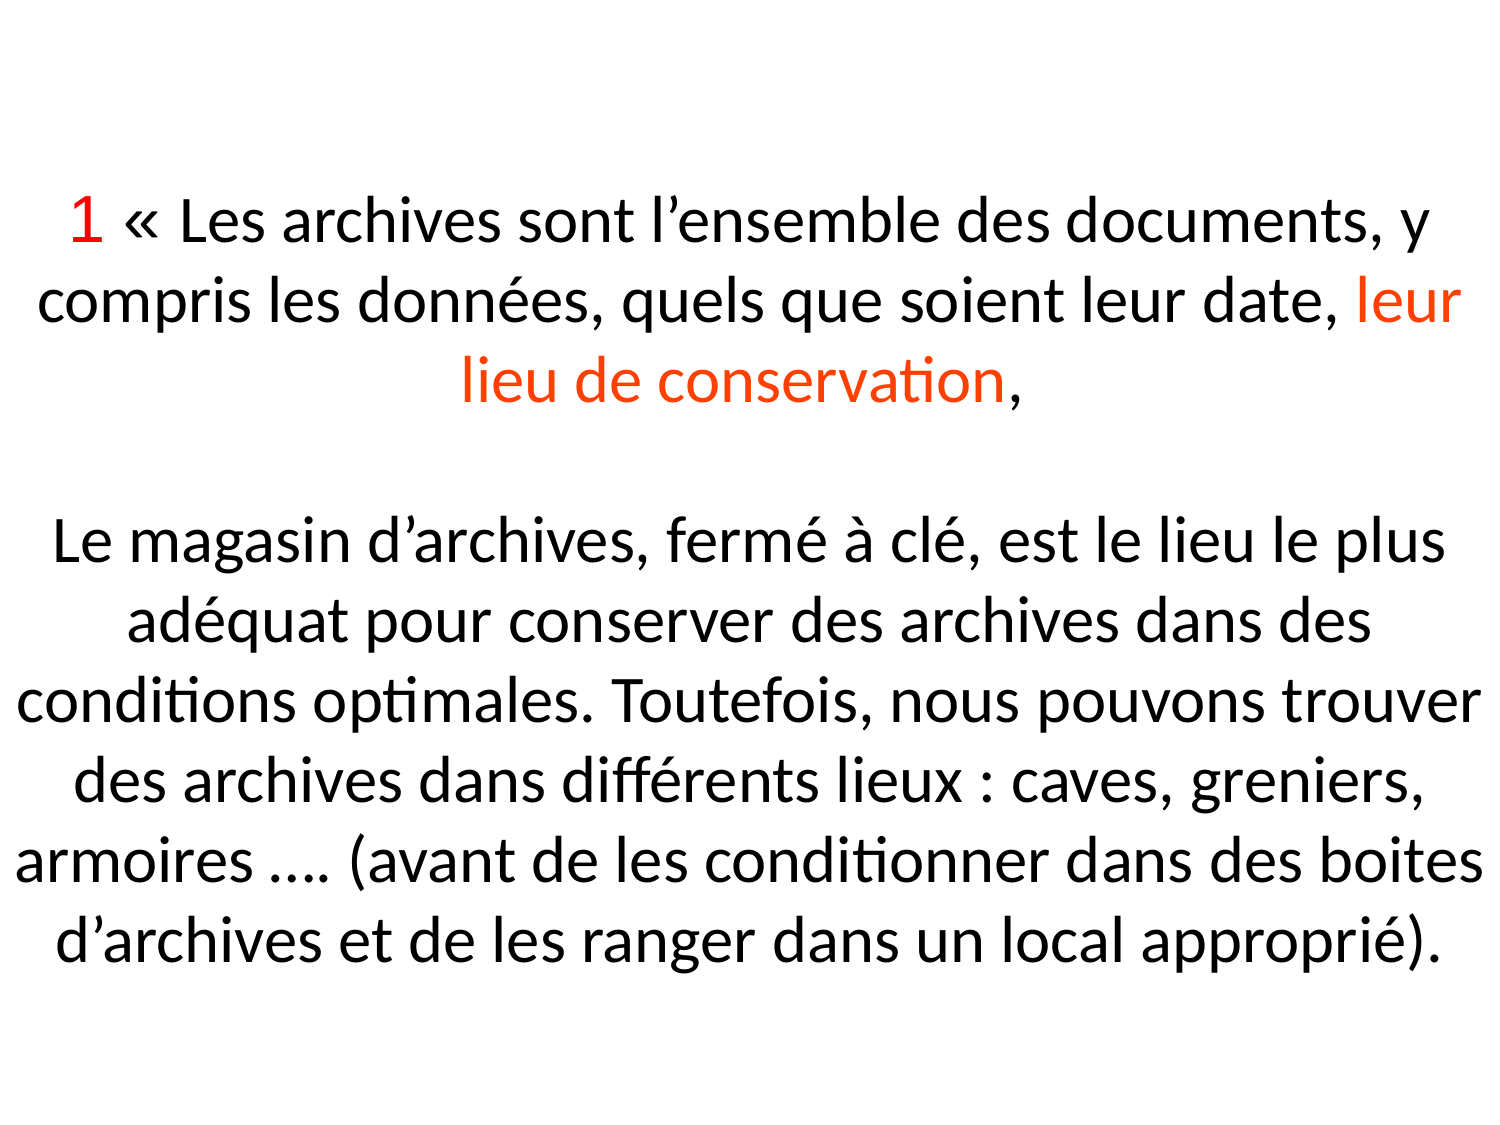

# 1 « Les archives sont l’ensemble des documents, y compris les données, quels que soient leur date, leur lieu de conservation, Le magasin d’archives, fermé à clé, est le lieu le plus adéquat pour conserver des archives dans des conditions optimales. Toutefois, nous pouvons trouver des archives dans différents lieux : caves, greniers, armoires …. (avant de les conditionner dans des boites d’archives et de les ranger dans un local approprié).